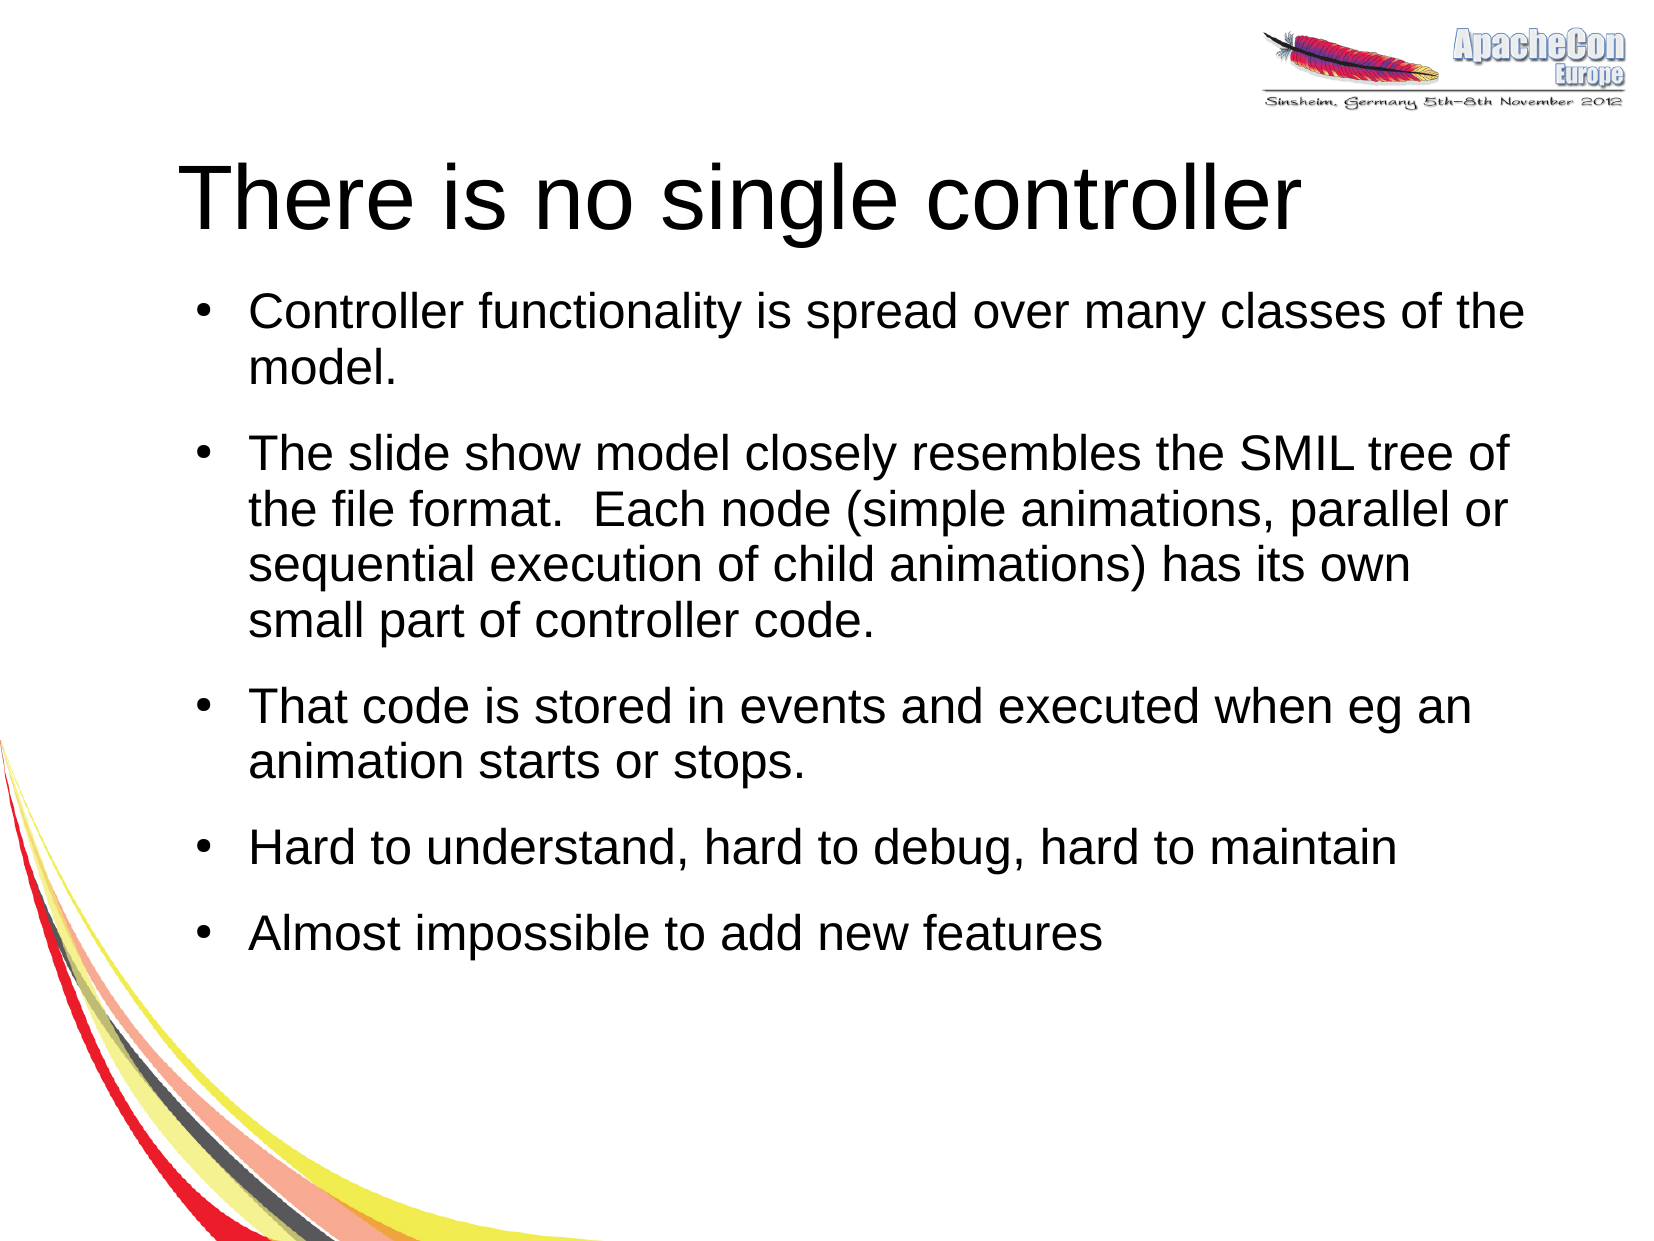

# There is no single controller
Controller functionality is spread over many classes of the model.
The slide show model closely resembles the SMIL tree of the file format. Each node (simple animations, parallel or sequential execution of child animations) has its own small part of controller code.
That code is stored in events and executed when eg an animation starts or stops.
Hard to understand, hard to debug, hard to maintain
Almost impossible to add new features